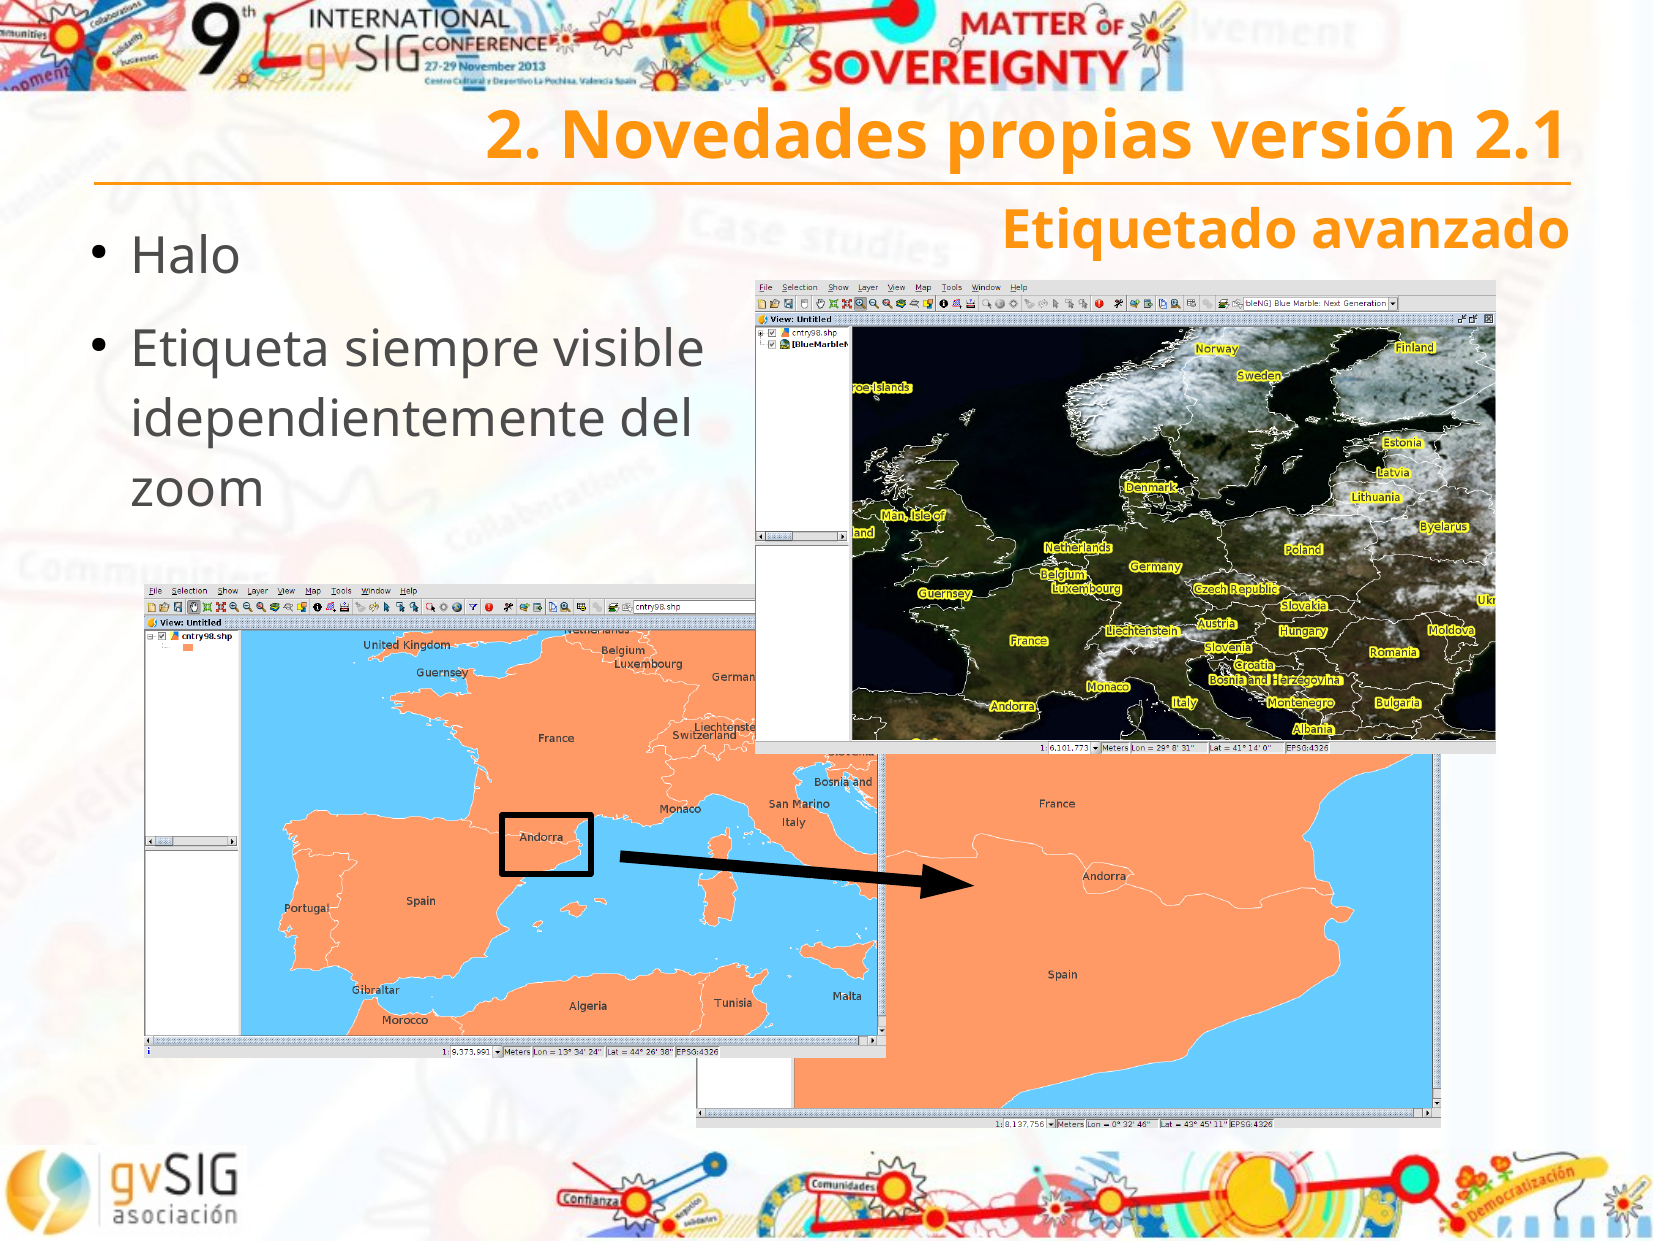

# 2. Novedades propias versión 2.1
Etiquetado avanzado
Halo
Etiqueta siempre visible idependientemente del zoom